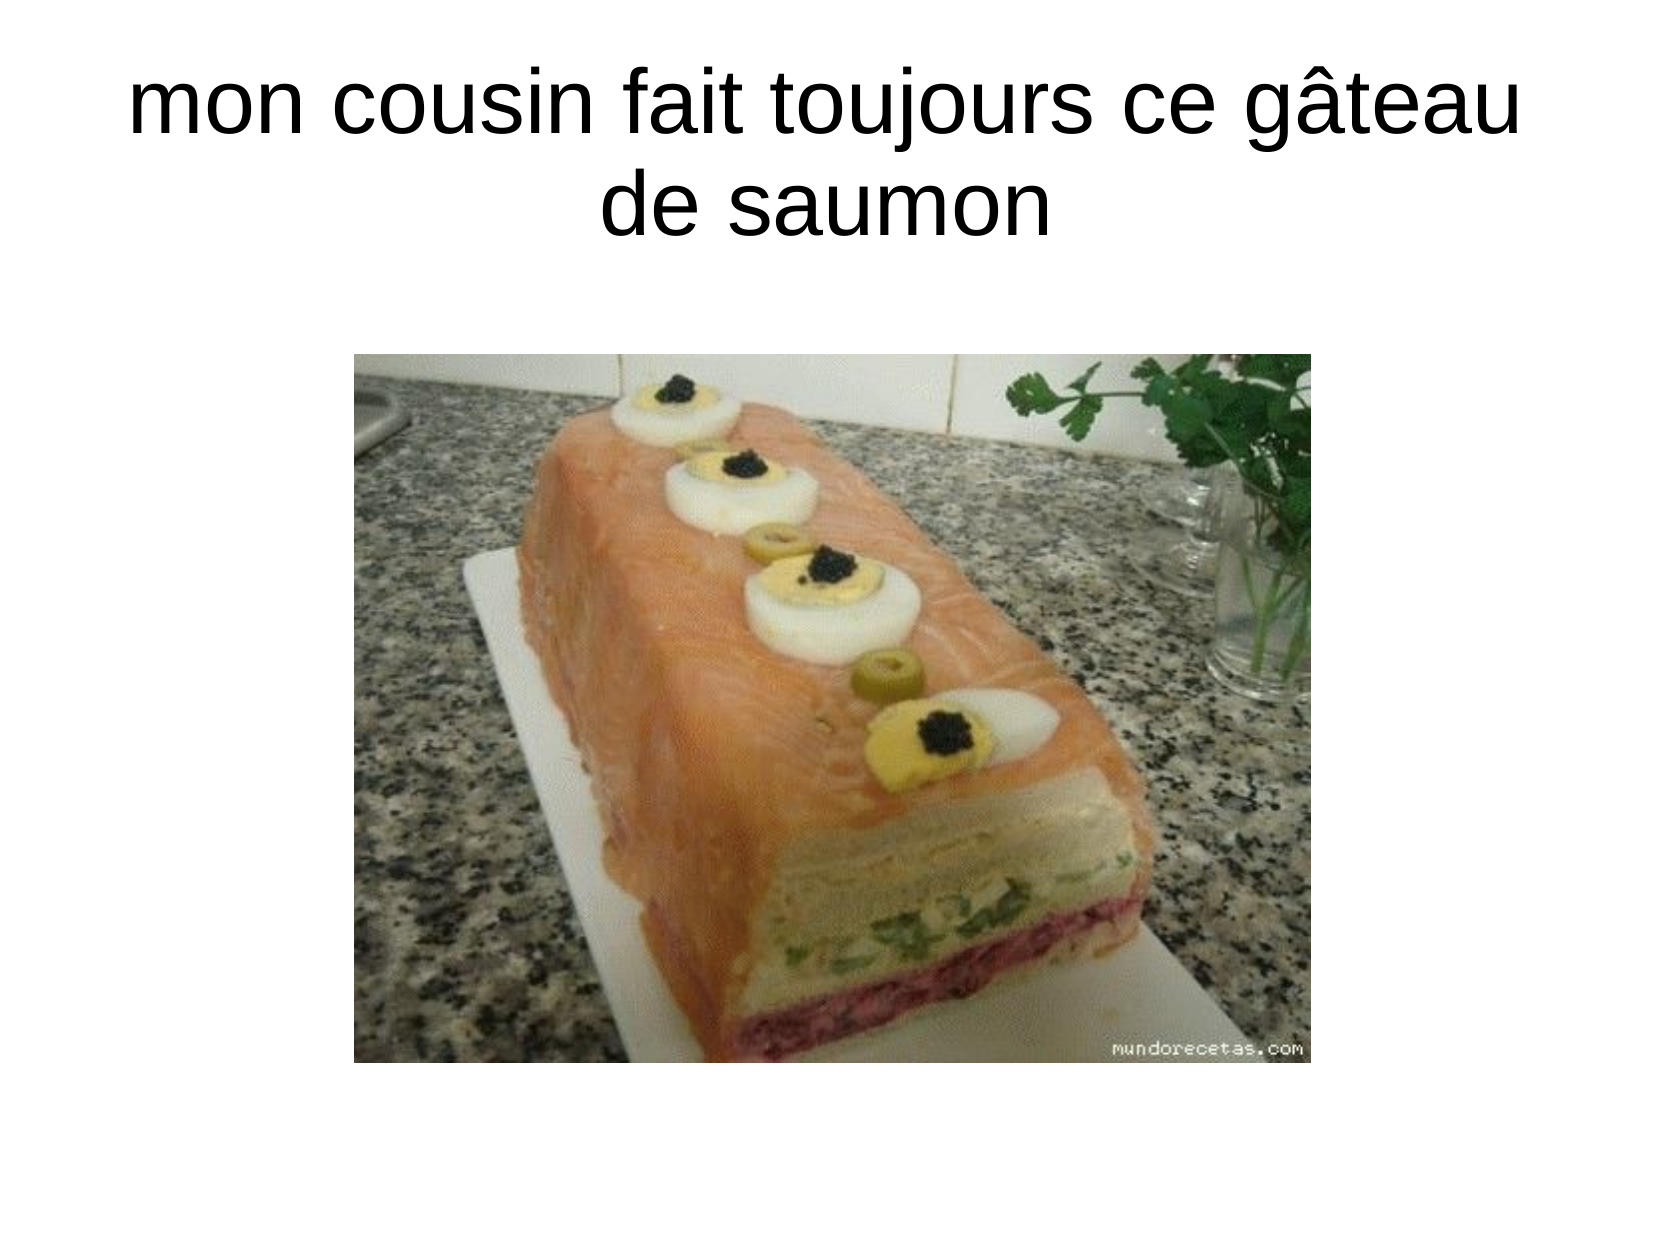

# mon cousin fait toujours ce gâteau de saumon